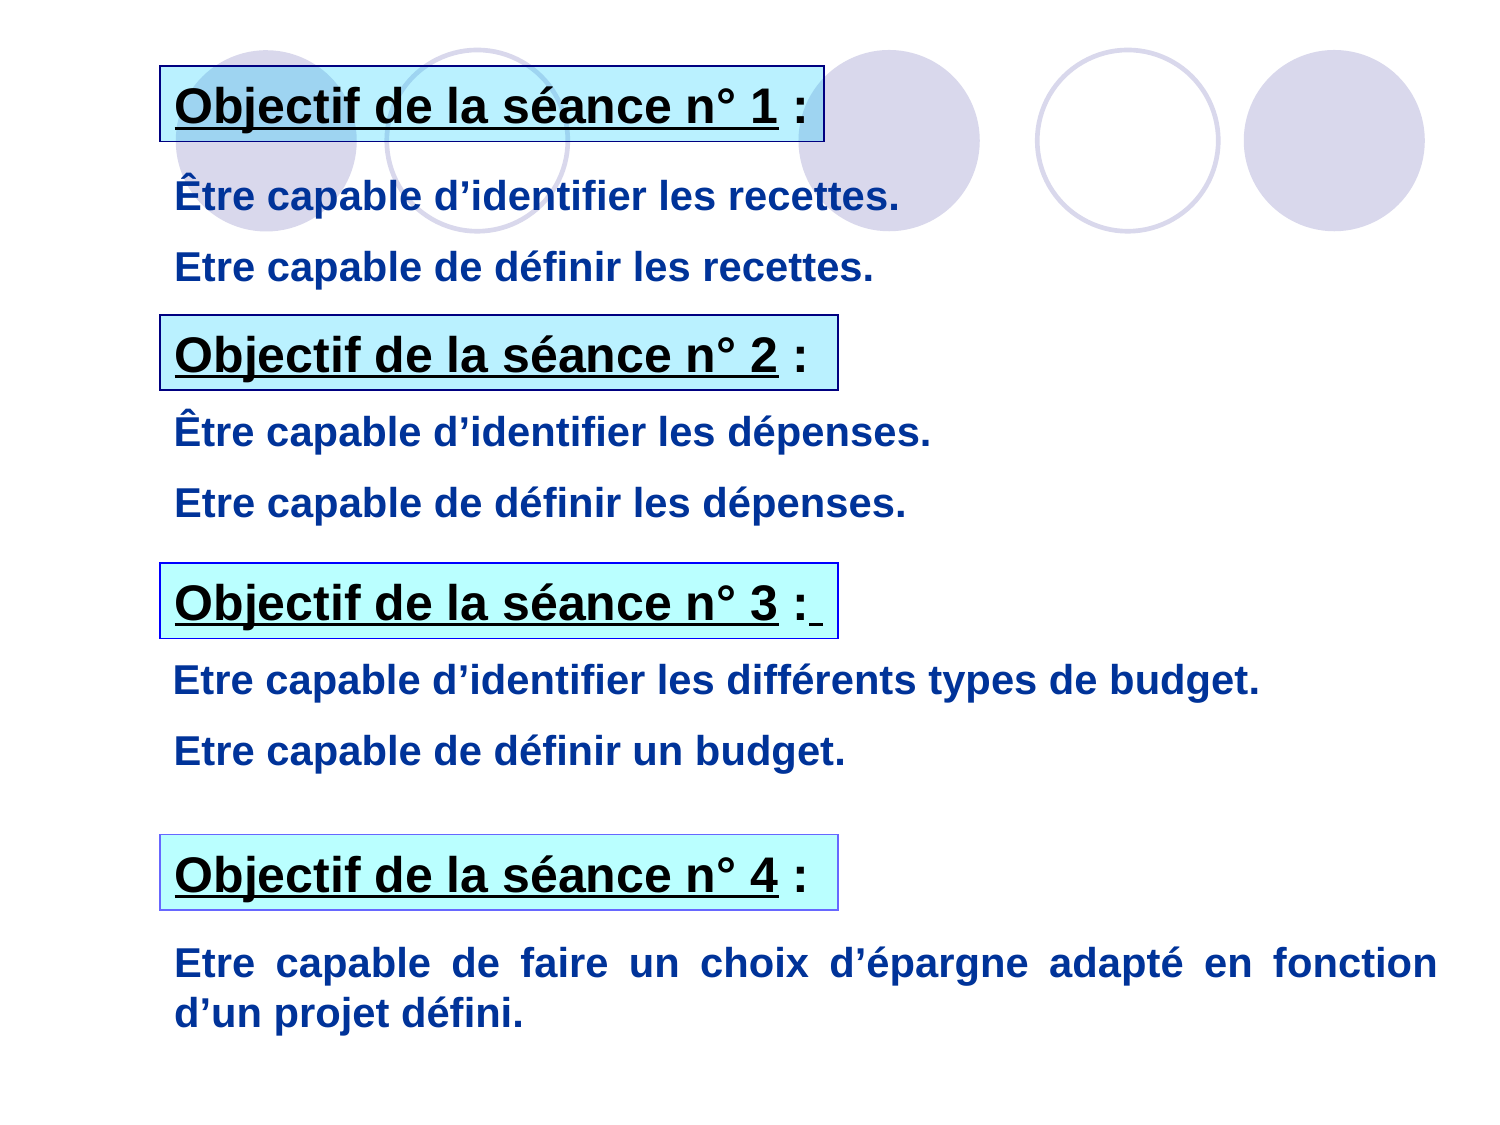

Objectif de la séance n° 1 :
Être capable d’identifier les recettes.
Etre capable de définir les recettes.
Objectif de la séance n° 2 :
Être capable d’identifier les dépenses.
Etre capable de définir les dépenses.
Objectif de la séance n° 3 :
Etre capable d’identifier les différents types de budget.
Etre capable de définir un budget.
Objectif de la séance n° 4 :
Etre capable de faire un choix d’épargne adapté en fonction d’un projet défini.